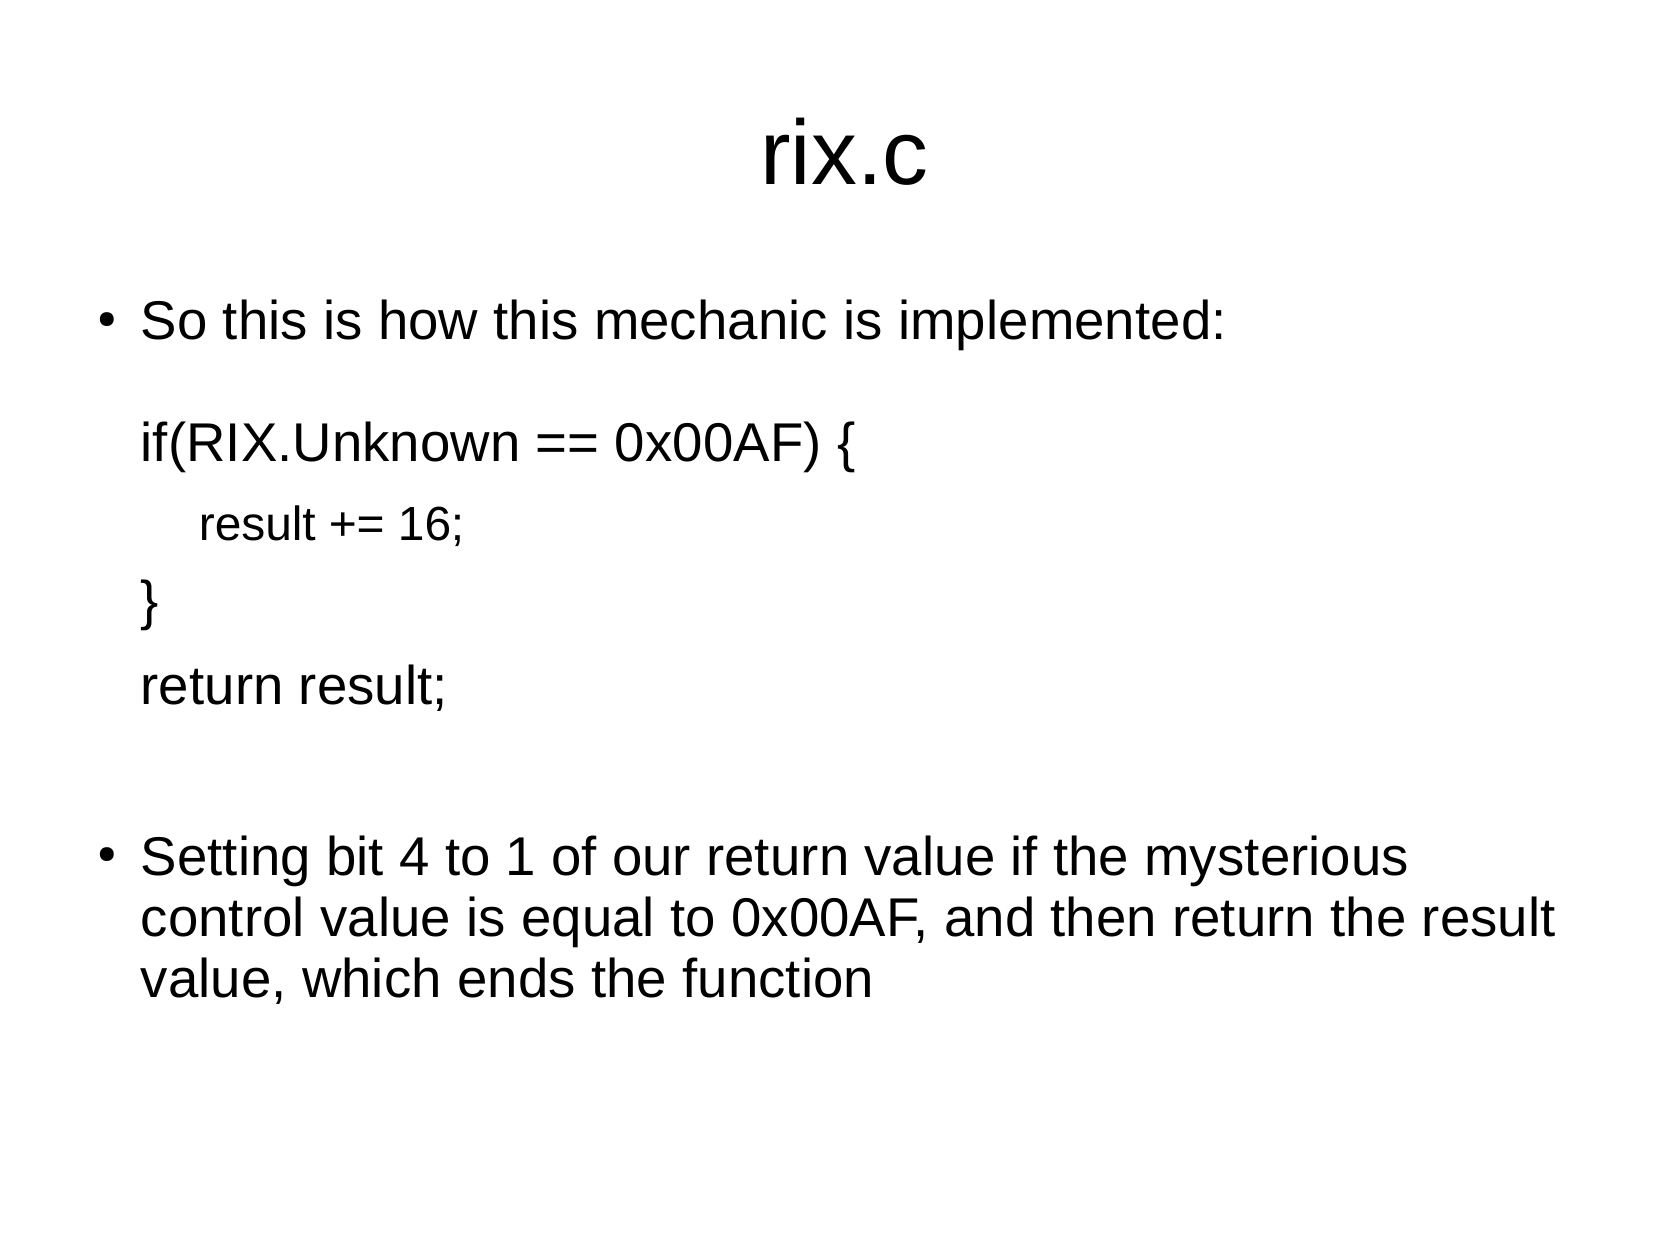

# rix.c
So this is how this mechanic is implemented:
if(RIX.Unknown == 0x00AF) {
result += 16;
}
return result;
Setting bit 4 to 1 of our return value if the mysterious control value is equal to 0x00AF, and then return the result value, which ends the function